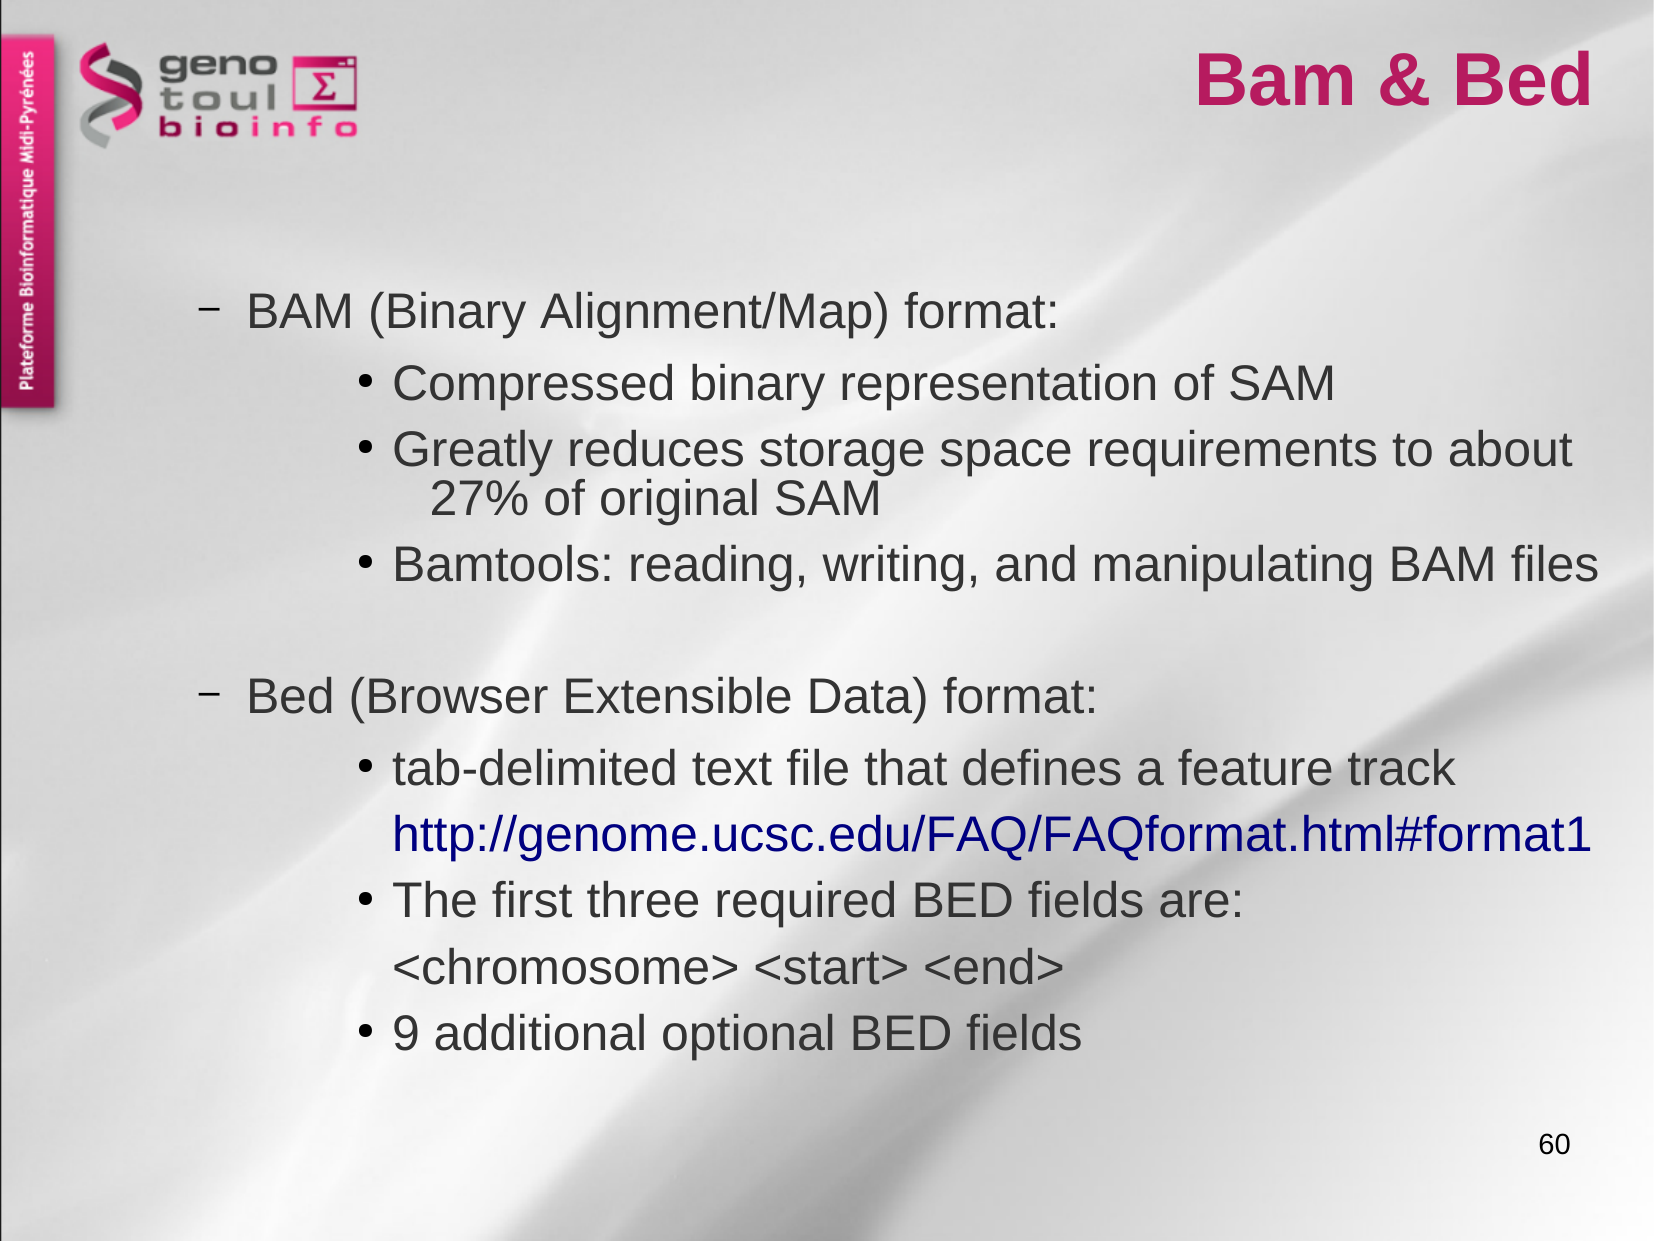

Bam & Bed
# BAM (Binary Alignment/Map) format:
Compressed binary representation of SAM
Greatly reduces storage space requirements to about 27% of original SAM
Bamtools: reading, writing, and manipulating BAM files
Bed (Browser Extensible Data) format:
tab-delimited text file that defines a feature track
http://genome.ucsc.edu/FAQ/FAQformat.html#format1
The first three required BED fields are:
<chromosome> <start> <end>
9 additional optional BED fields